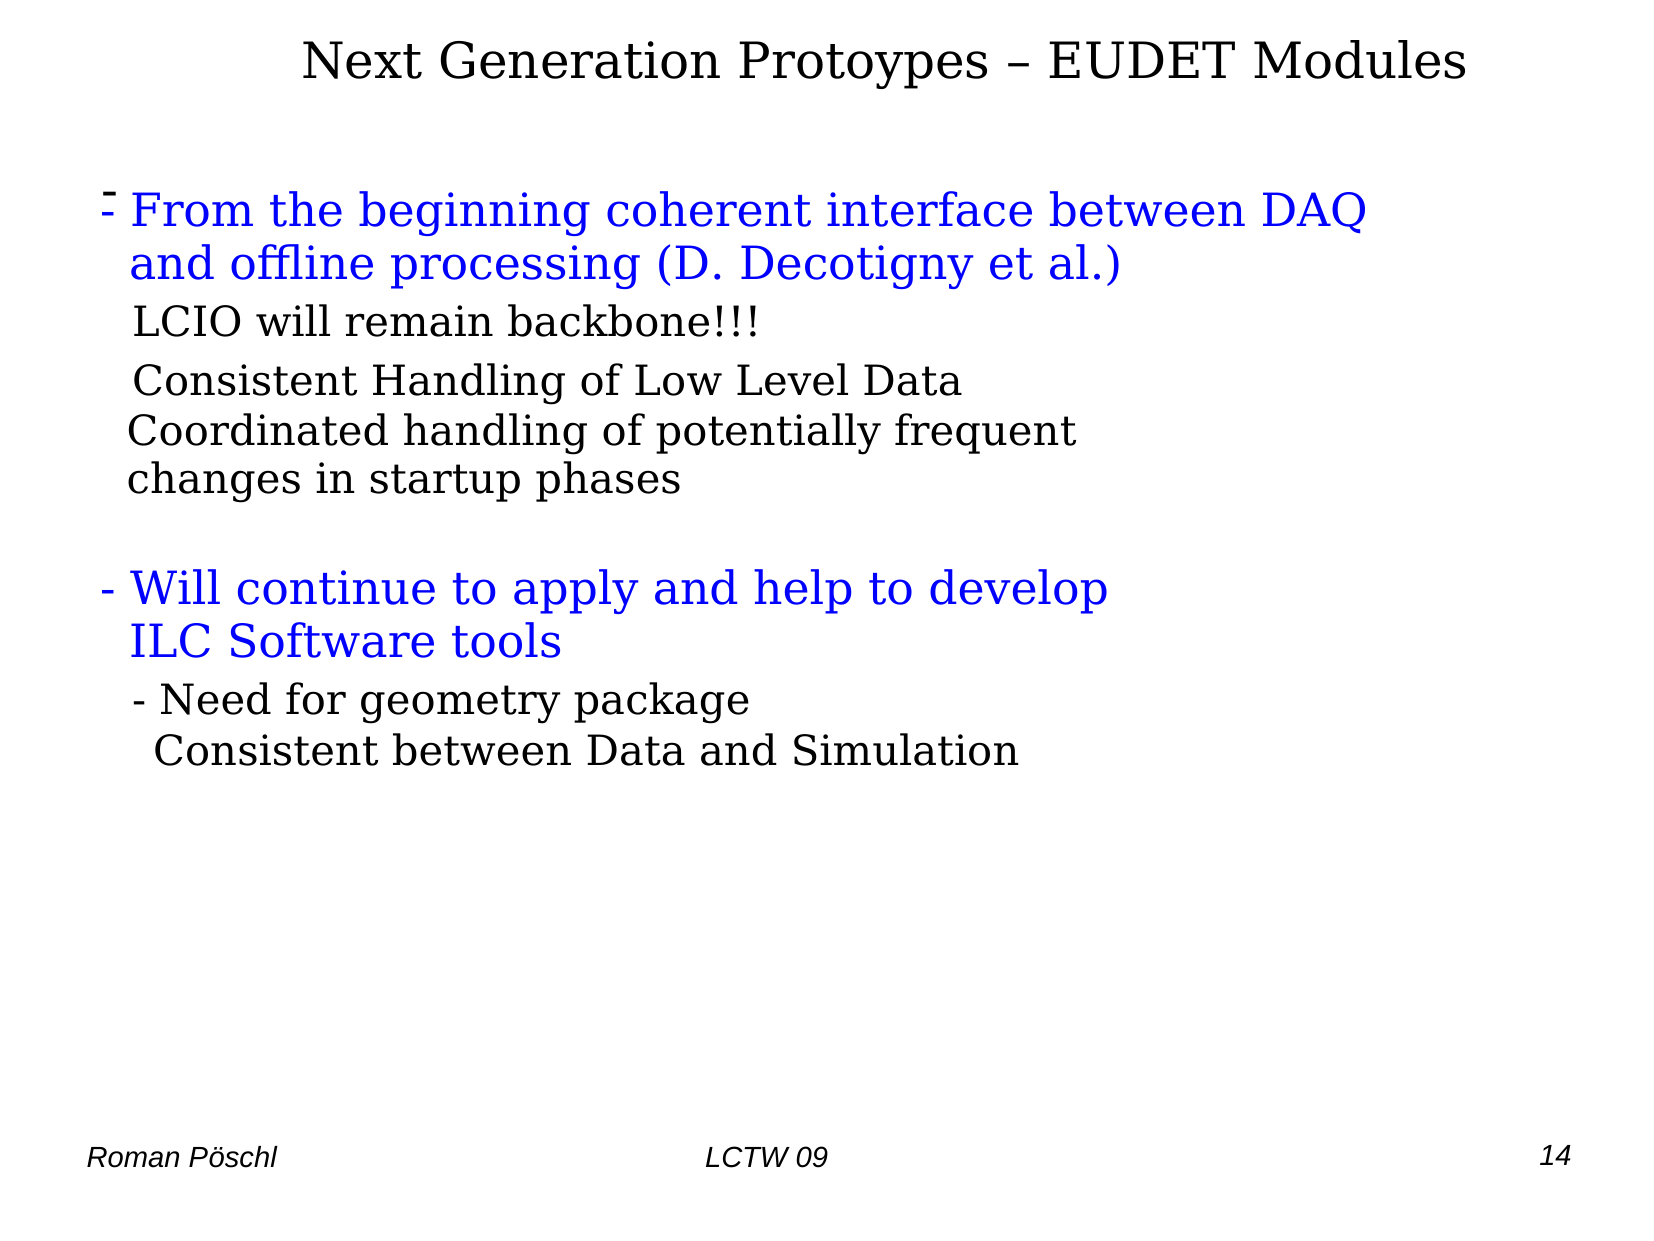

Next Generation Protoypes – EUDET Modules
-
- From the beginning coherent interface between DAQ
 and offline processing (D. Decotigny et al.)
 LCIO will remain backbone!!!
 Consistent Handling of Low Level Data
 Coordinated handling of potentially frequent
 changes in startup phases
- Will continue to apply and help to develop
 ILC Software tools
 - Need for geometry package
 Consistent between Data and Simulation